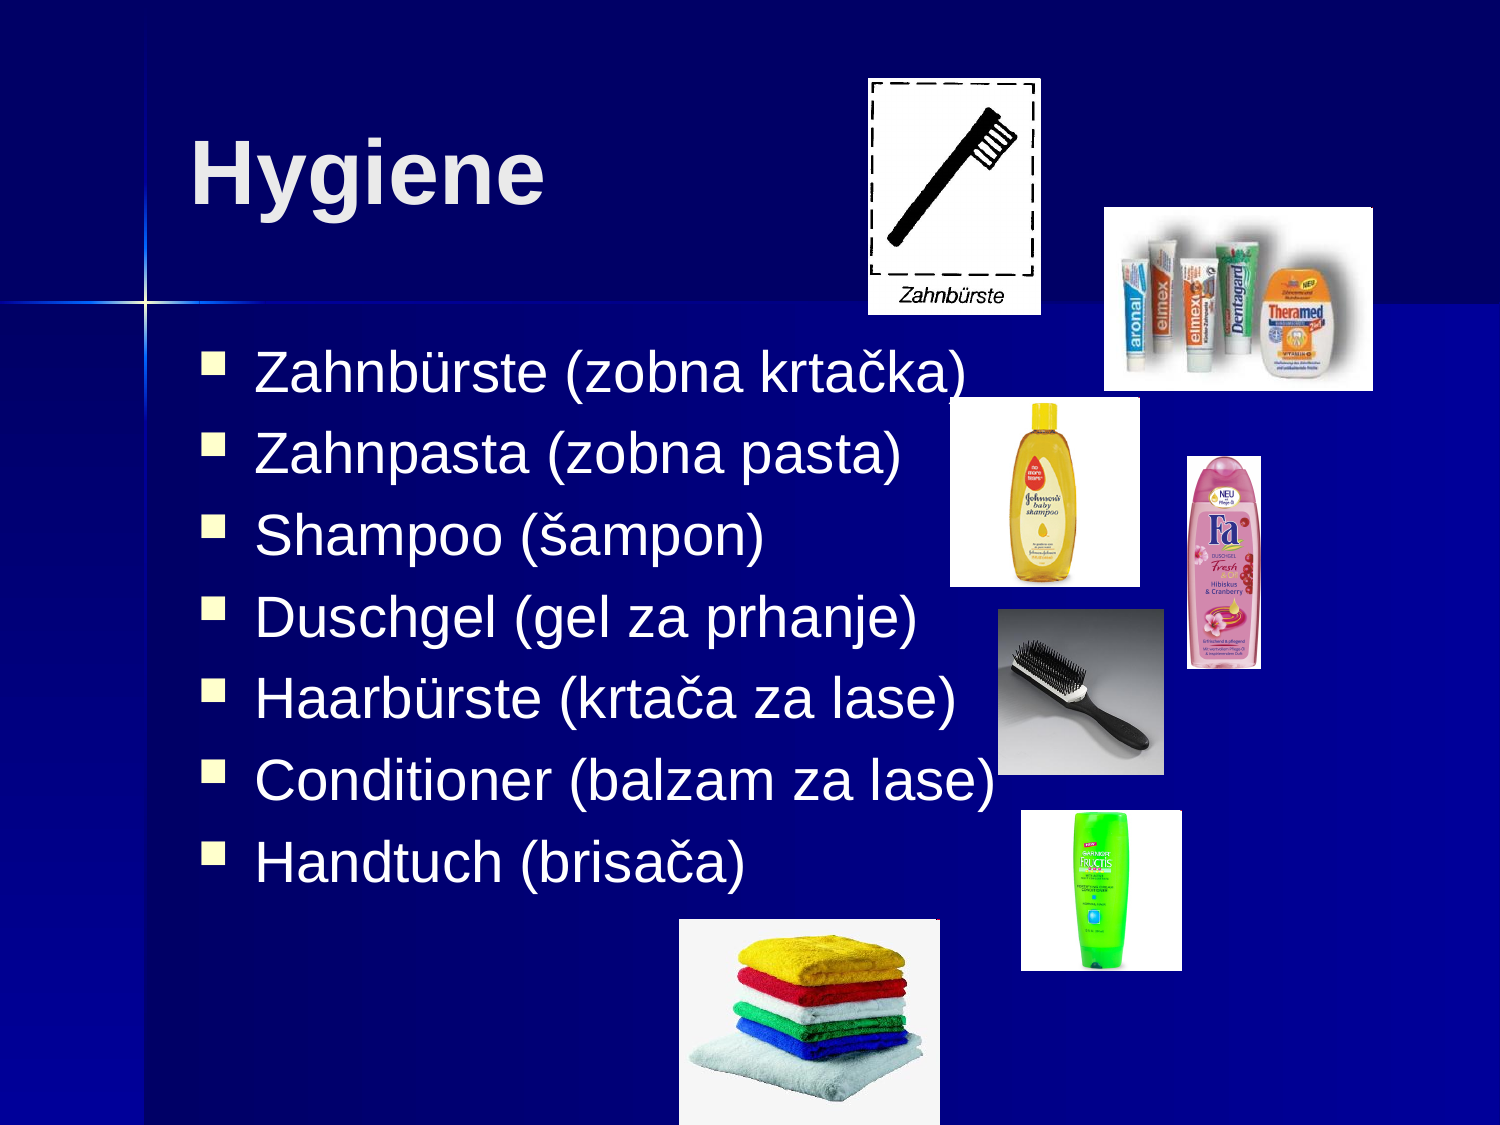

# Hygiene
Zahnbürste (zobna krtačka)
Zahnpasta (zobna pasta)
Shampoo (šampon)
Duschgel (gel za prhanje)
Haarbürste (krtača za lase)
Conditioner (balzam za lase)
Handtuch (brisača)